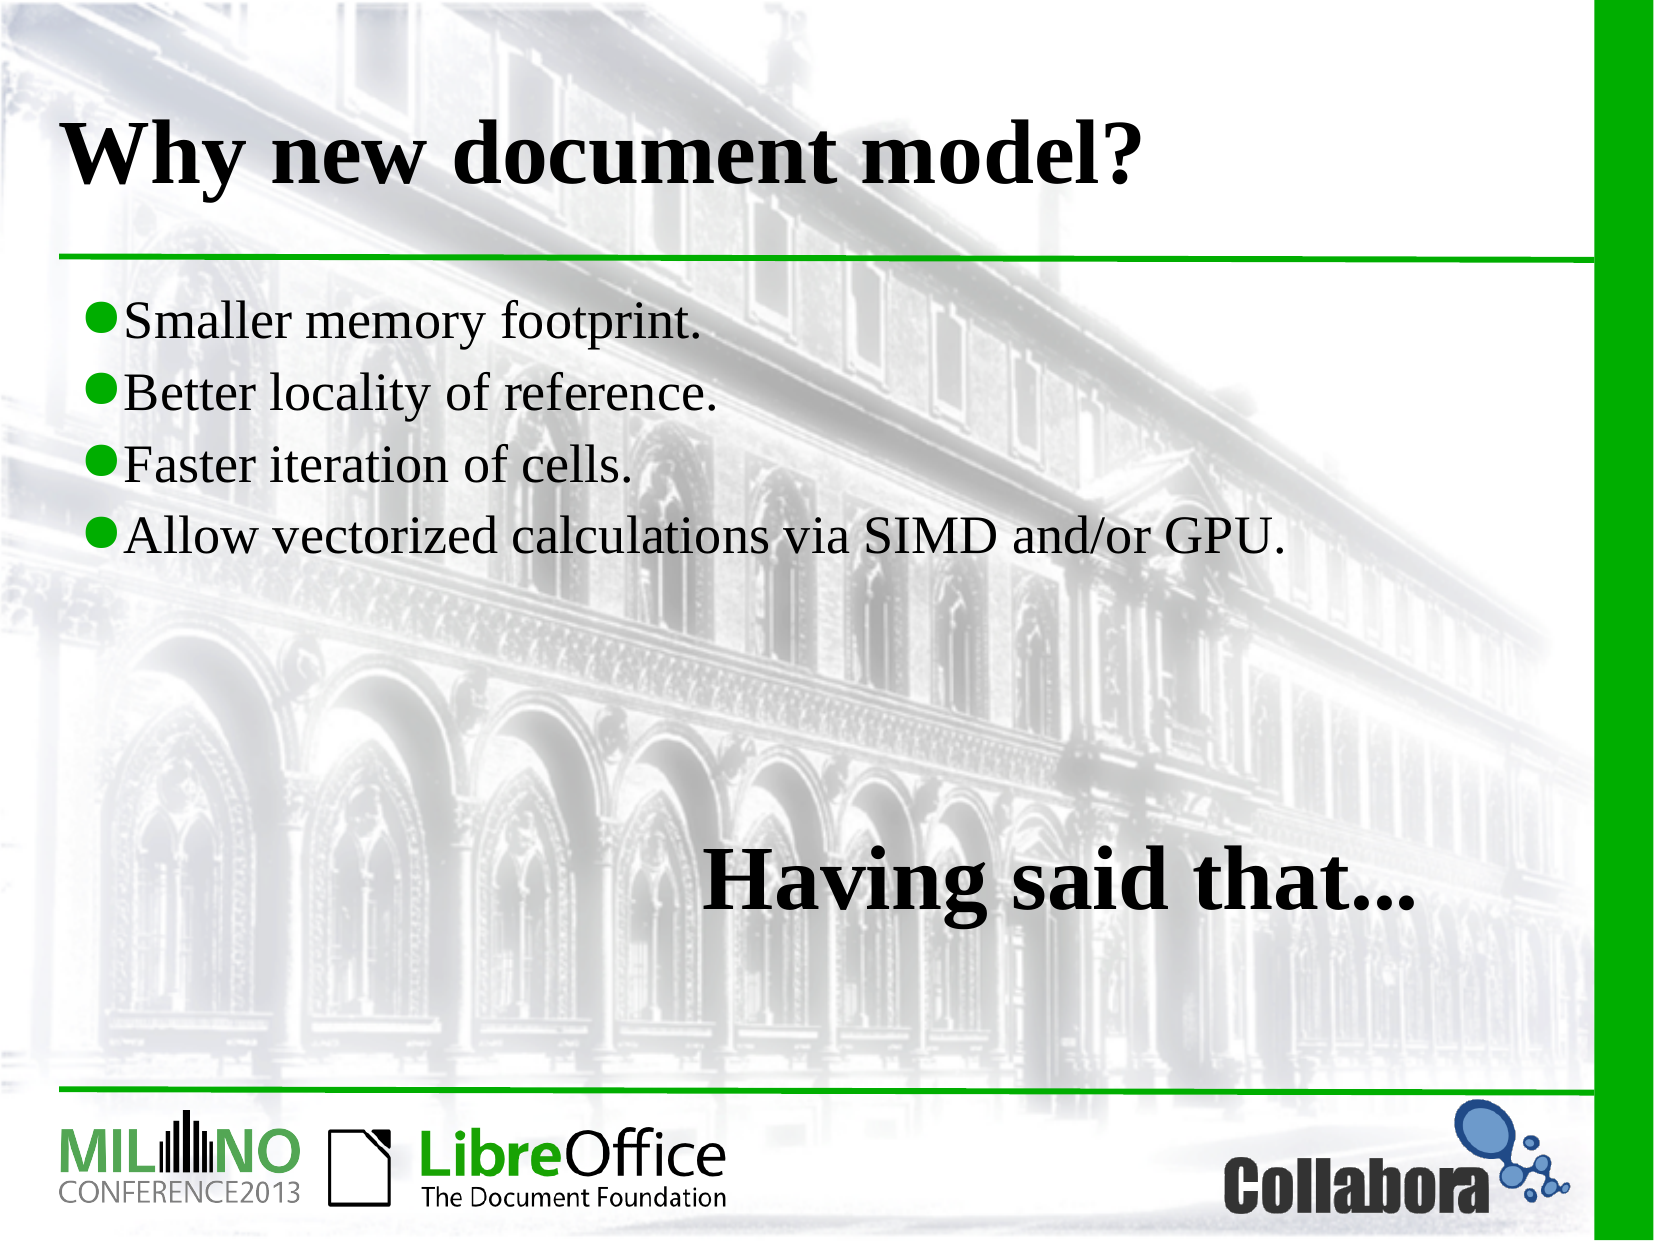

# Why new document model?
Smaller memory footprint.
Better locality of reference.
Faster iteration of cells.
Allow vectorized calculations via SIMD and/or GPU.
Having said that...